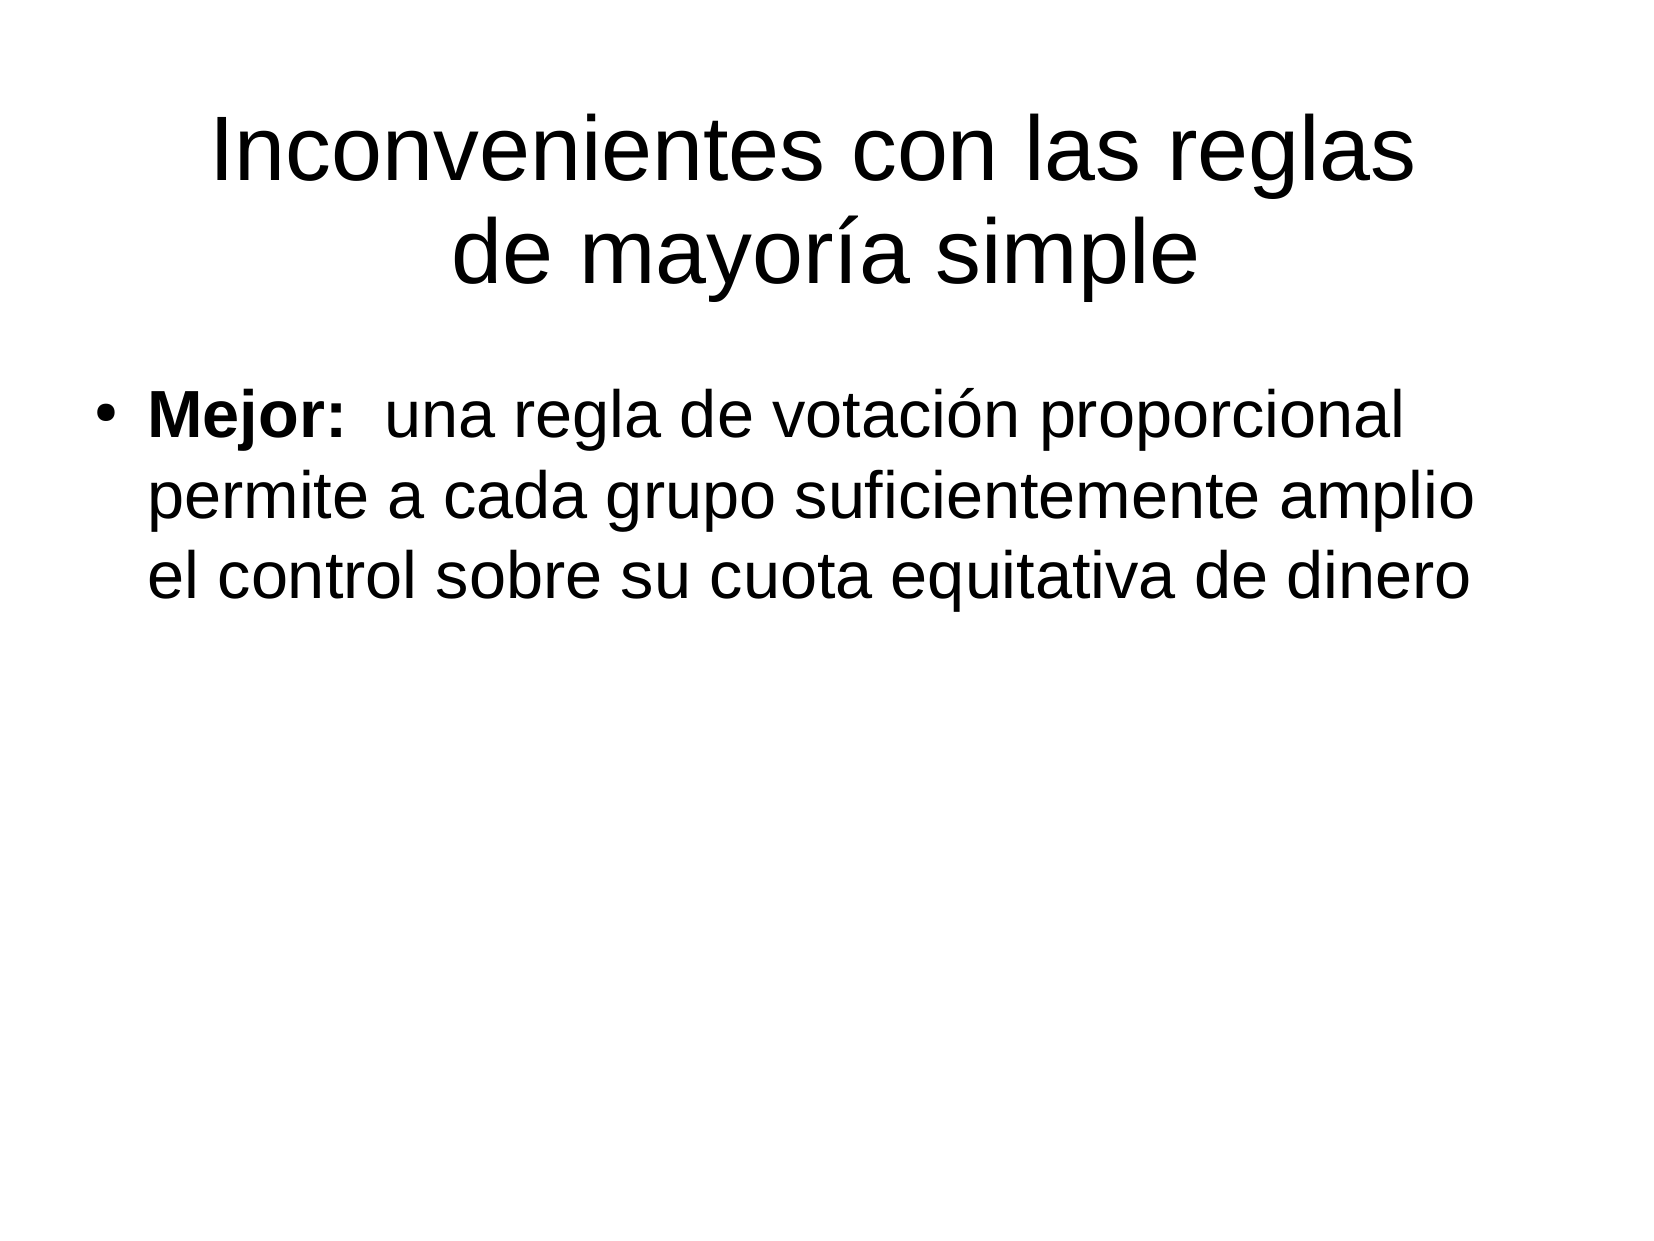

# Inconvenientes con las reglas de mayoría simple
Mejor: una regla de votación proporcional permite a cada grupo suficientemente amplio
el control sobre su cuota equitativa de dinero